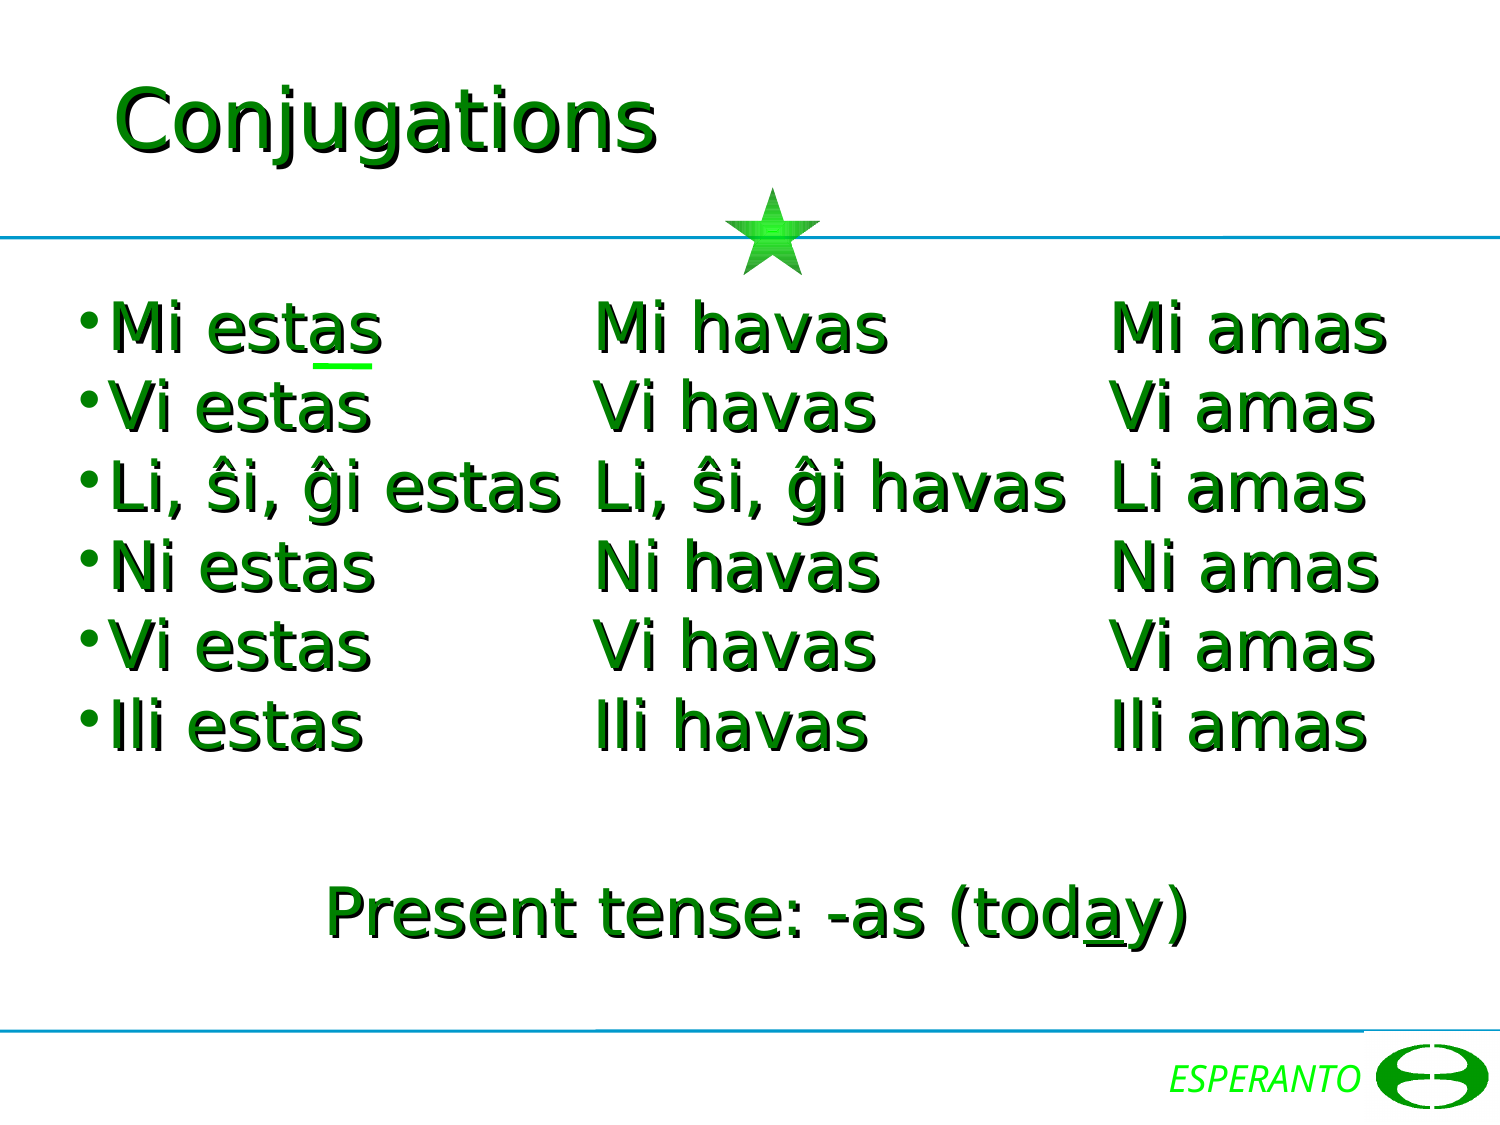

# Conjugations
Mi estas			Mi havas			Mi amas
Vi estas	 		Vi havas				Vi amas
Li, ŝi, ĝi estas 	Li, ŝi, ĝi havas	Li amas
Ni estas			Ni havas				Ni amas
Vi estas	 		Vi havas				Vi amas
Ili estas				Ili havas				Ili amas
Present tense: -as (today)